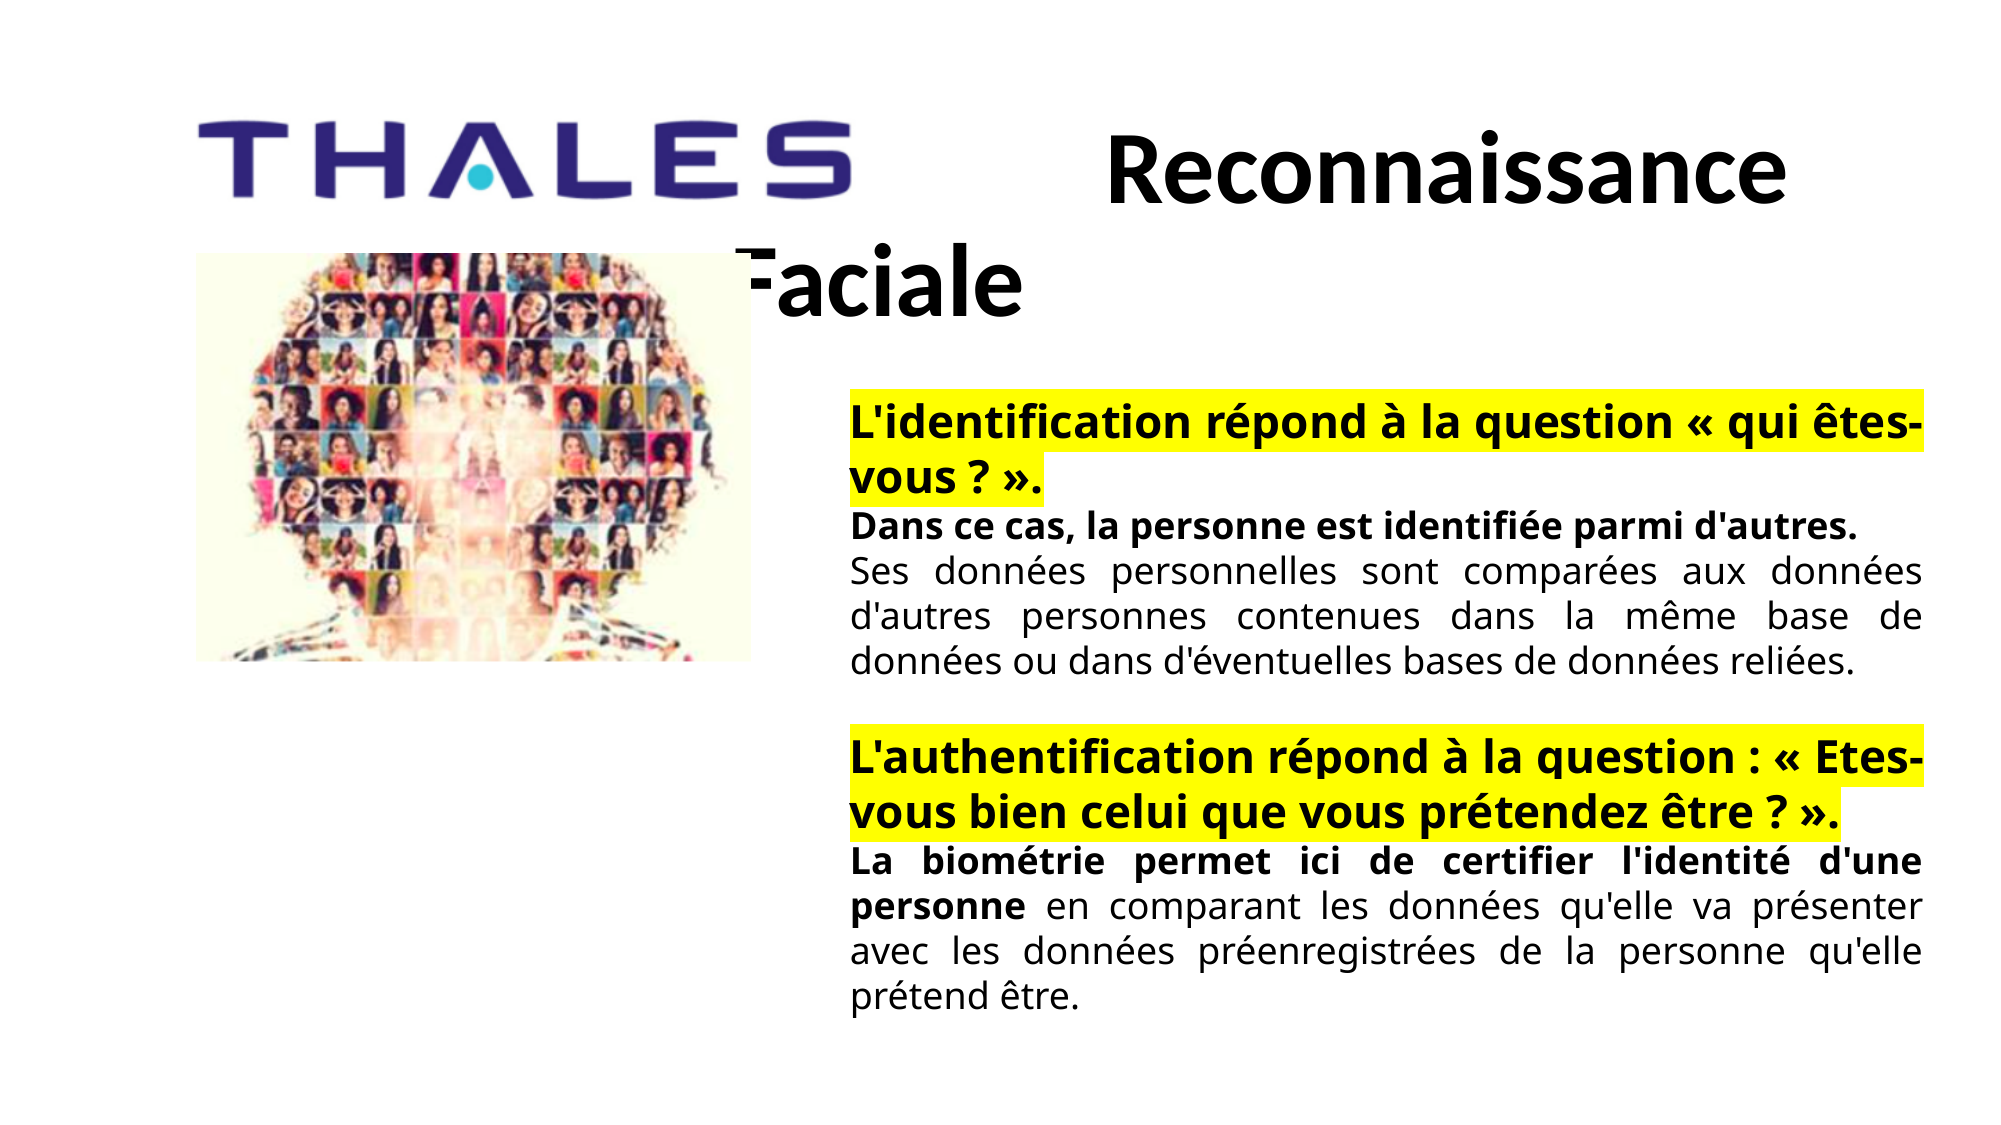

# Reconnaissance Faciale
L'identification répond à la question « qui êtes-vous ? ».
Dans ce cas, la personne est identifiée parmi d'autres.
Ses données personnelles sont comparées aux données d'autres personnes contenues dans la même base de données ou dans d'éventuelles bases de données reliées.
L'authentification répond à la question : « Etes-vous bien celui que vous prétendez être ? ».
La biométrie permet ici de certifier l'identité d'une personne en comparant les données qu'elle va présenter avec les données préenregistrées de la personne qu'elle prétend être.